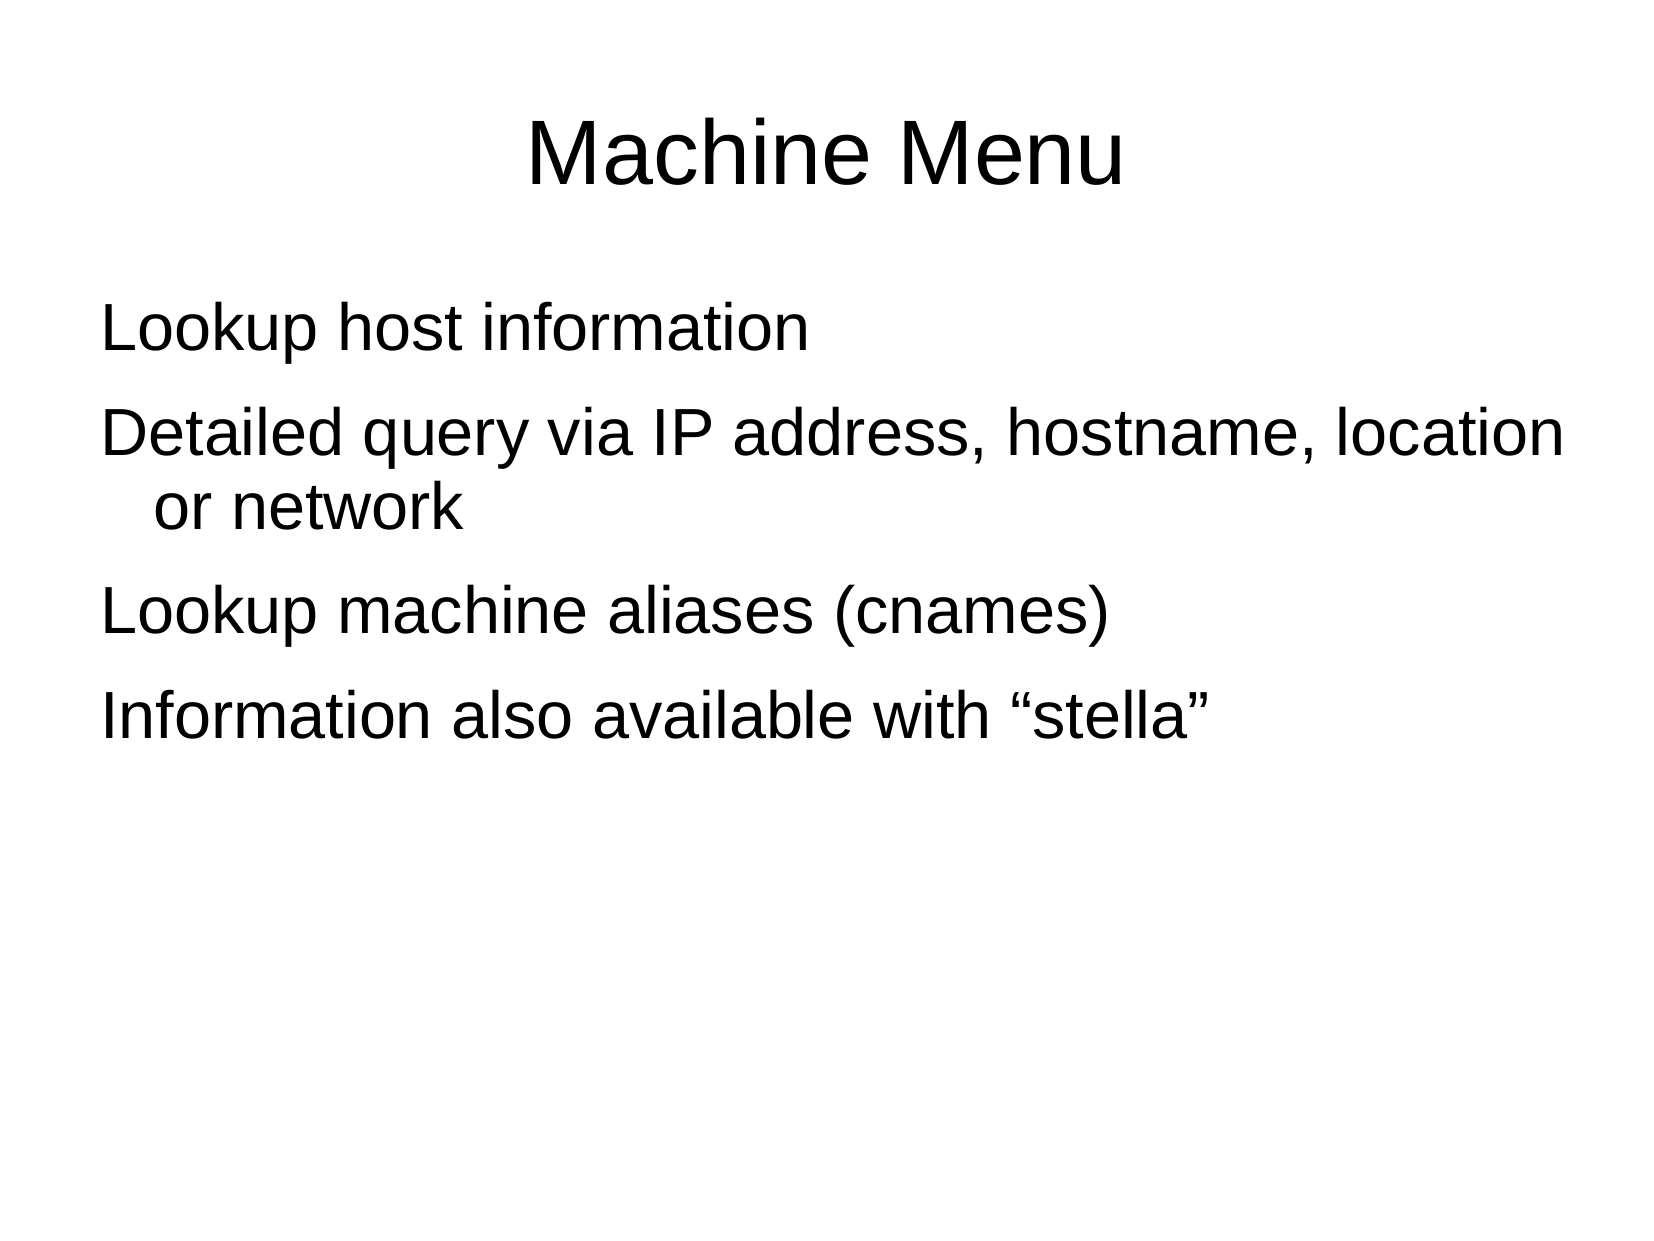

# Machine Menu
Lookup host information
Detailed query via IP address, hostname, location or network
Lookup machine aliases (cnames)
Information also available with “stella”